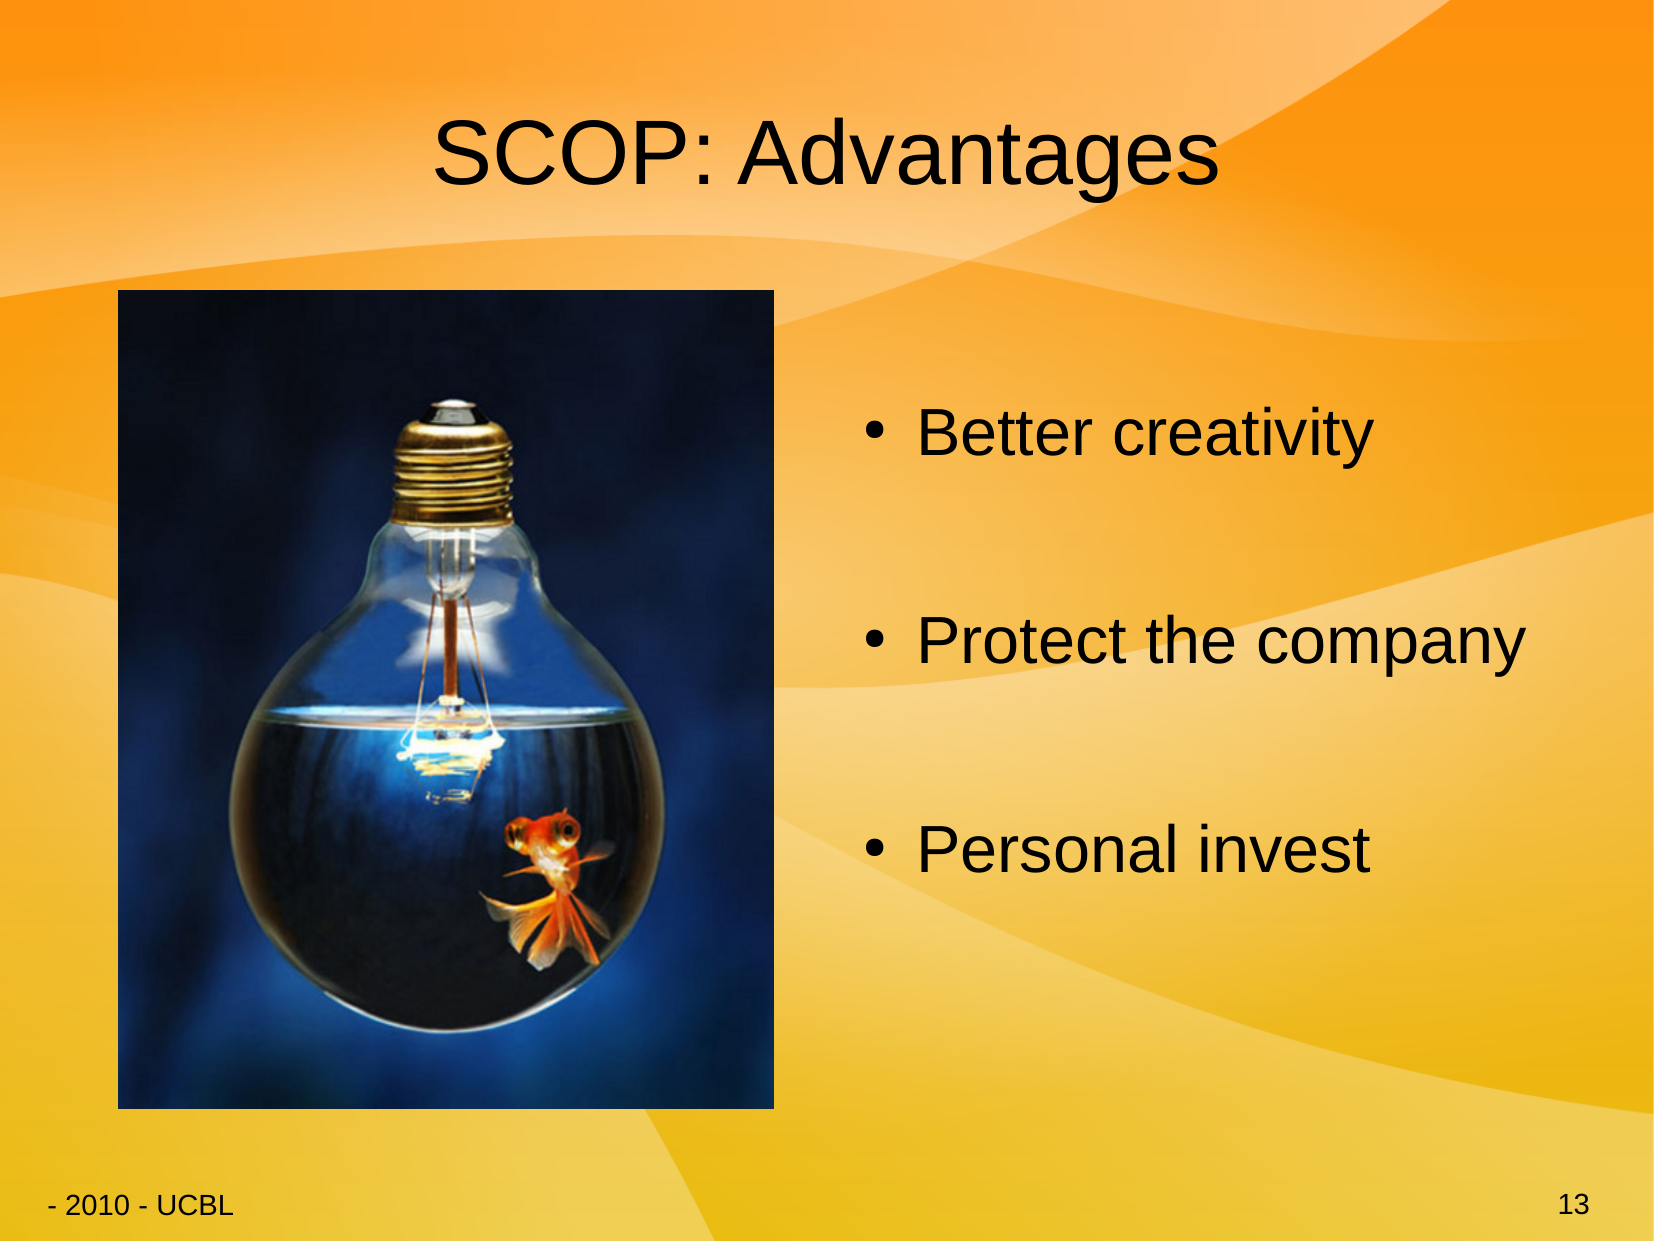

# SCOP: Advantages
Better creativity
Protect the company
Personal invest
 - 2010 - UCBL